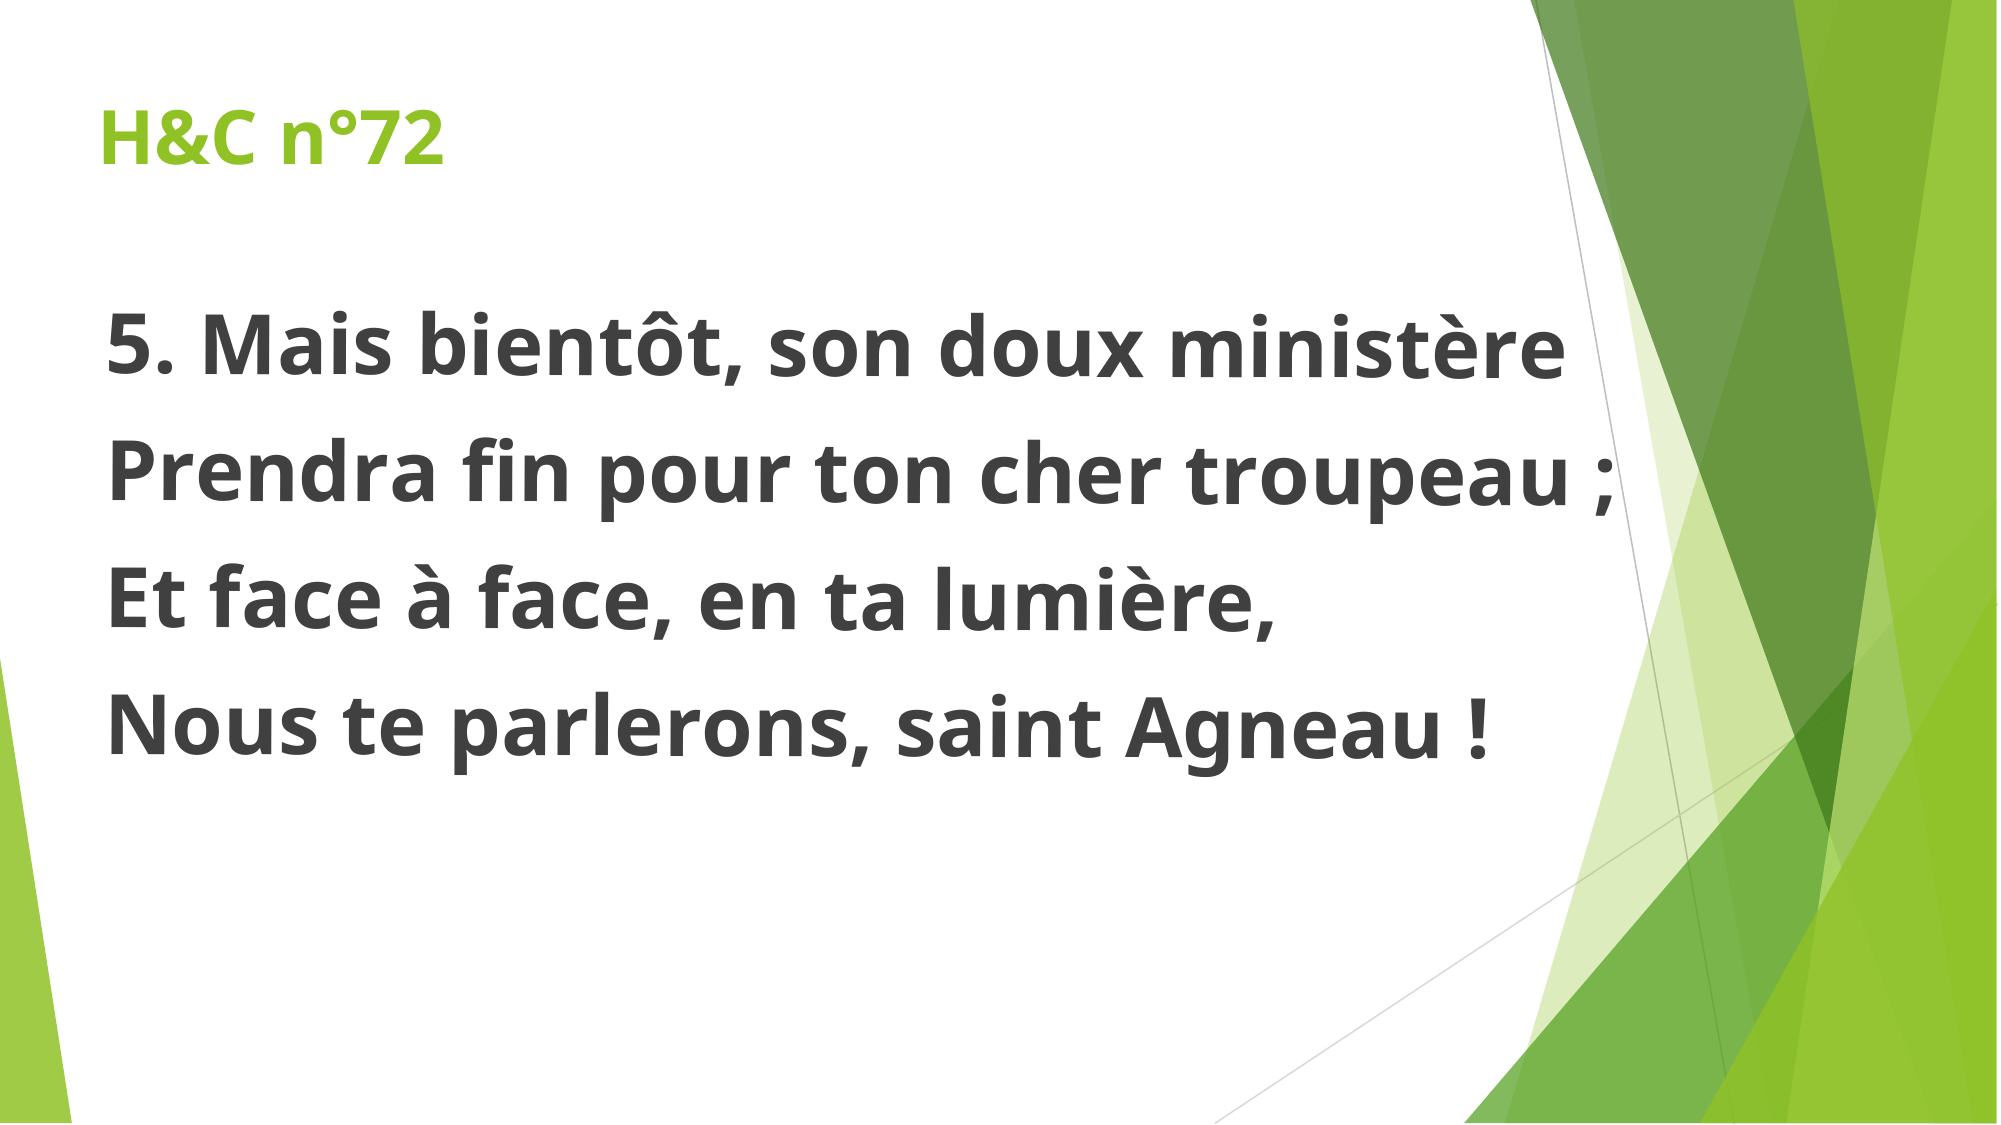

H&C n°72
5. Mais bientôt, son doux ministère
Prendra fin pour ton cher troupeau ;
Et face à face, en ta lumière,
Nous te parlerons, saint Agneau !